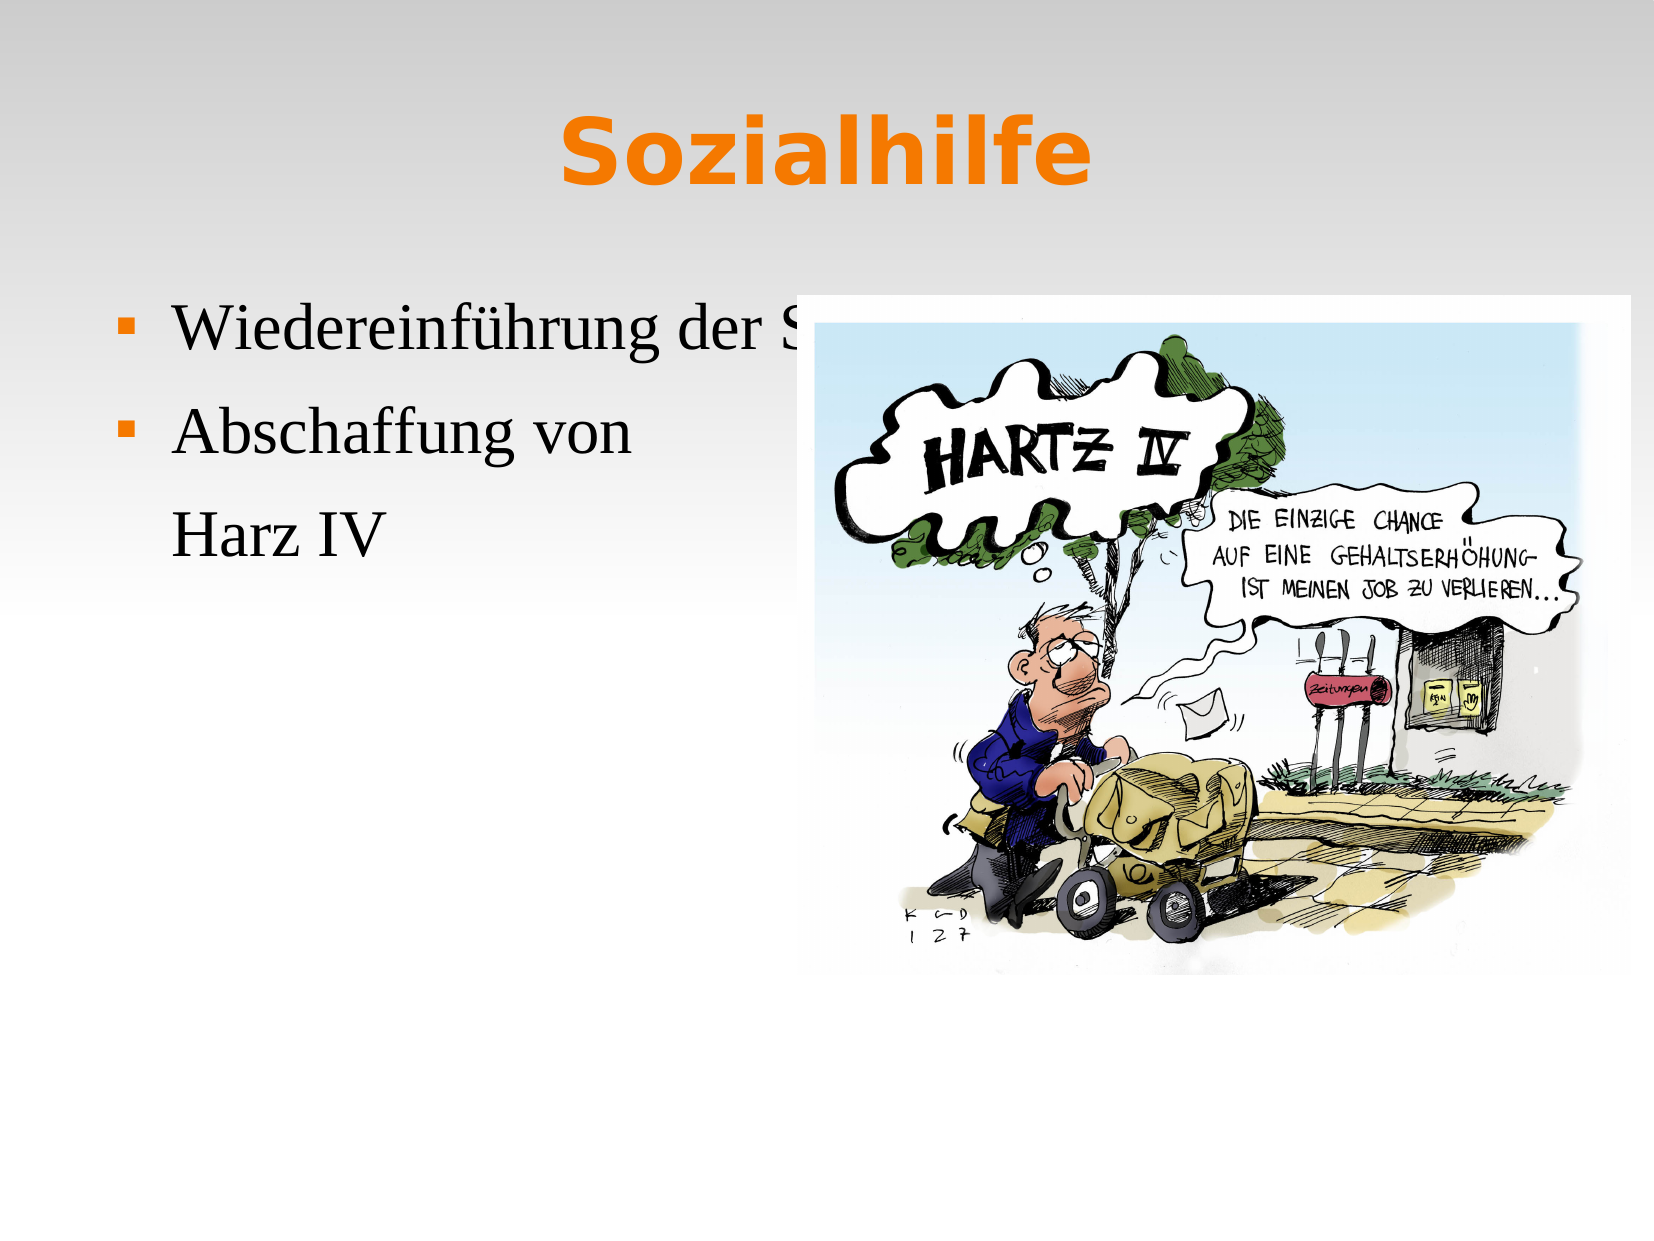

# Sozialhilfe
Wiedereinführung der Sozialhilfe für Bedürftige
Abschaffung von
Harz IV